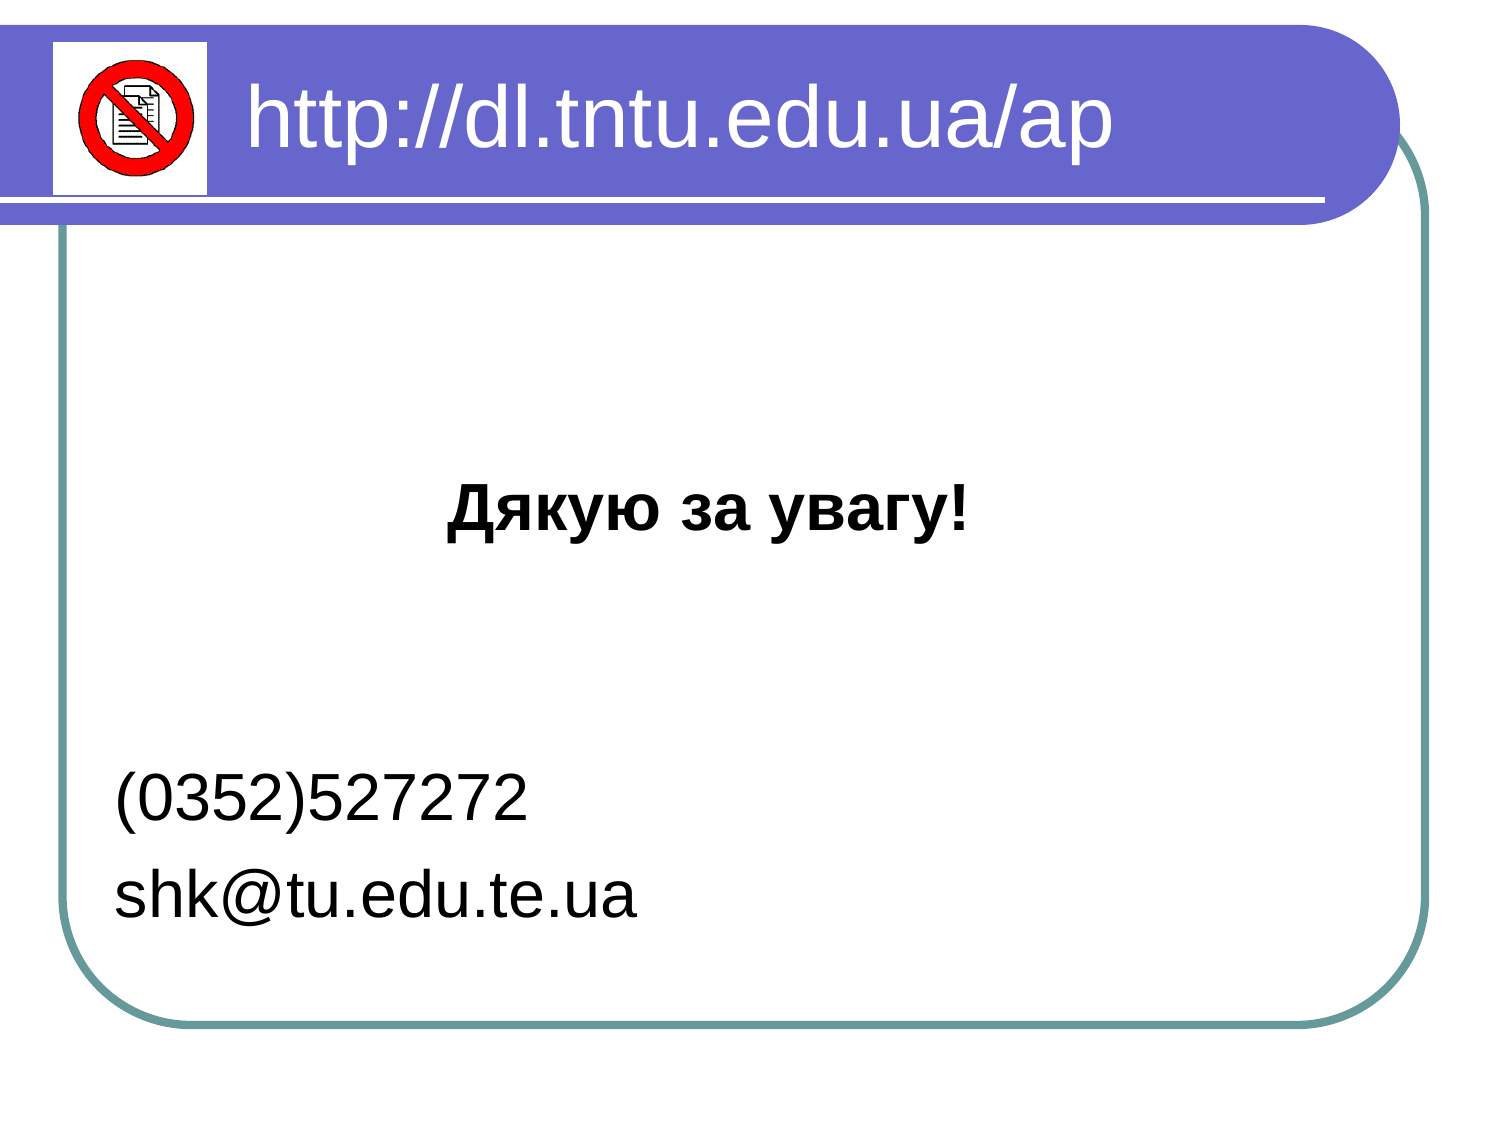

# http://dl.tntu.edu.ua/ap
 Дякую за увагу!
(0352)527272
shk@tu.edu.te.ua